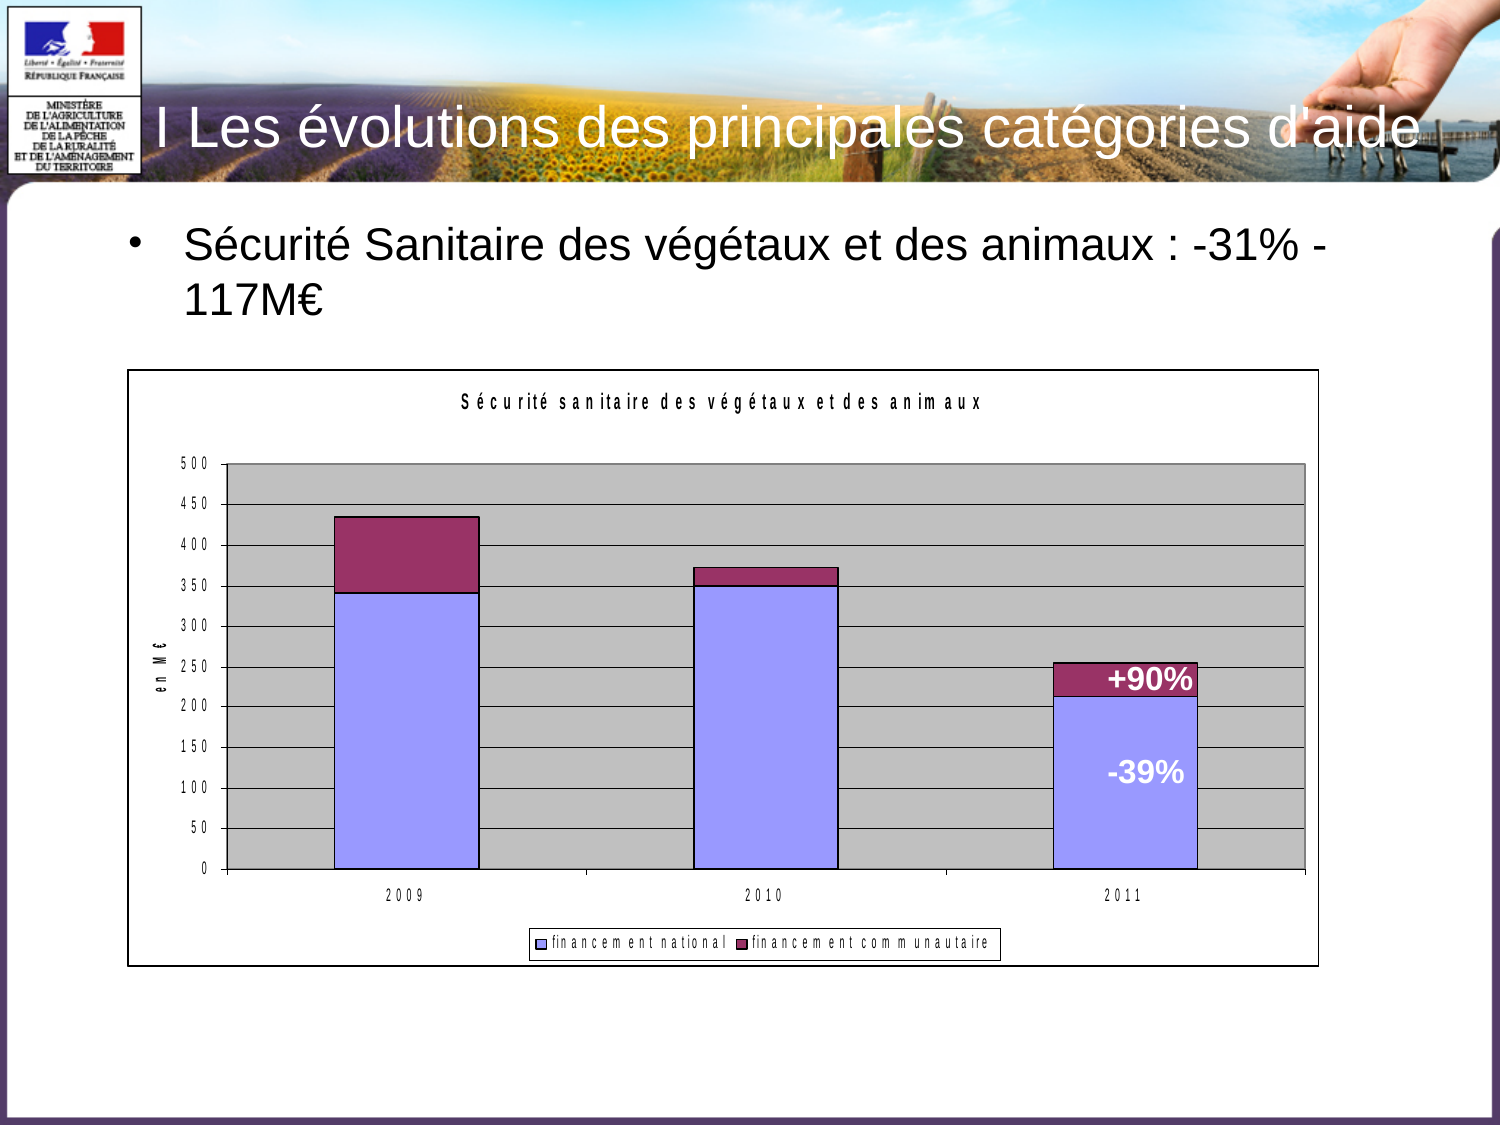

I Les évolutions des principales catégories d'aide
# Sécurité Sanitaire des végétaux et des animaux : -31% -117M€
-76%
+90%
+15%
-39%